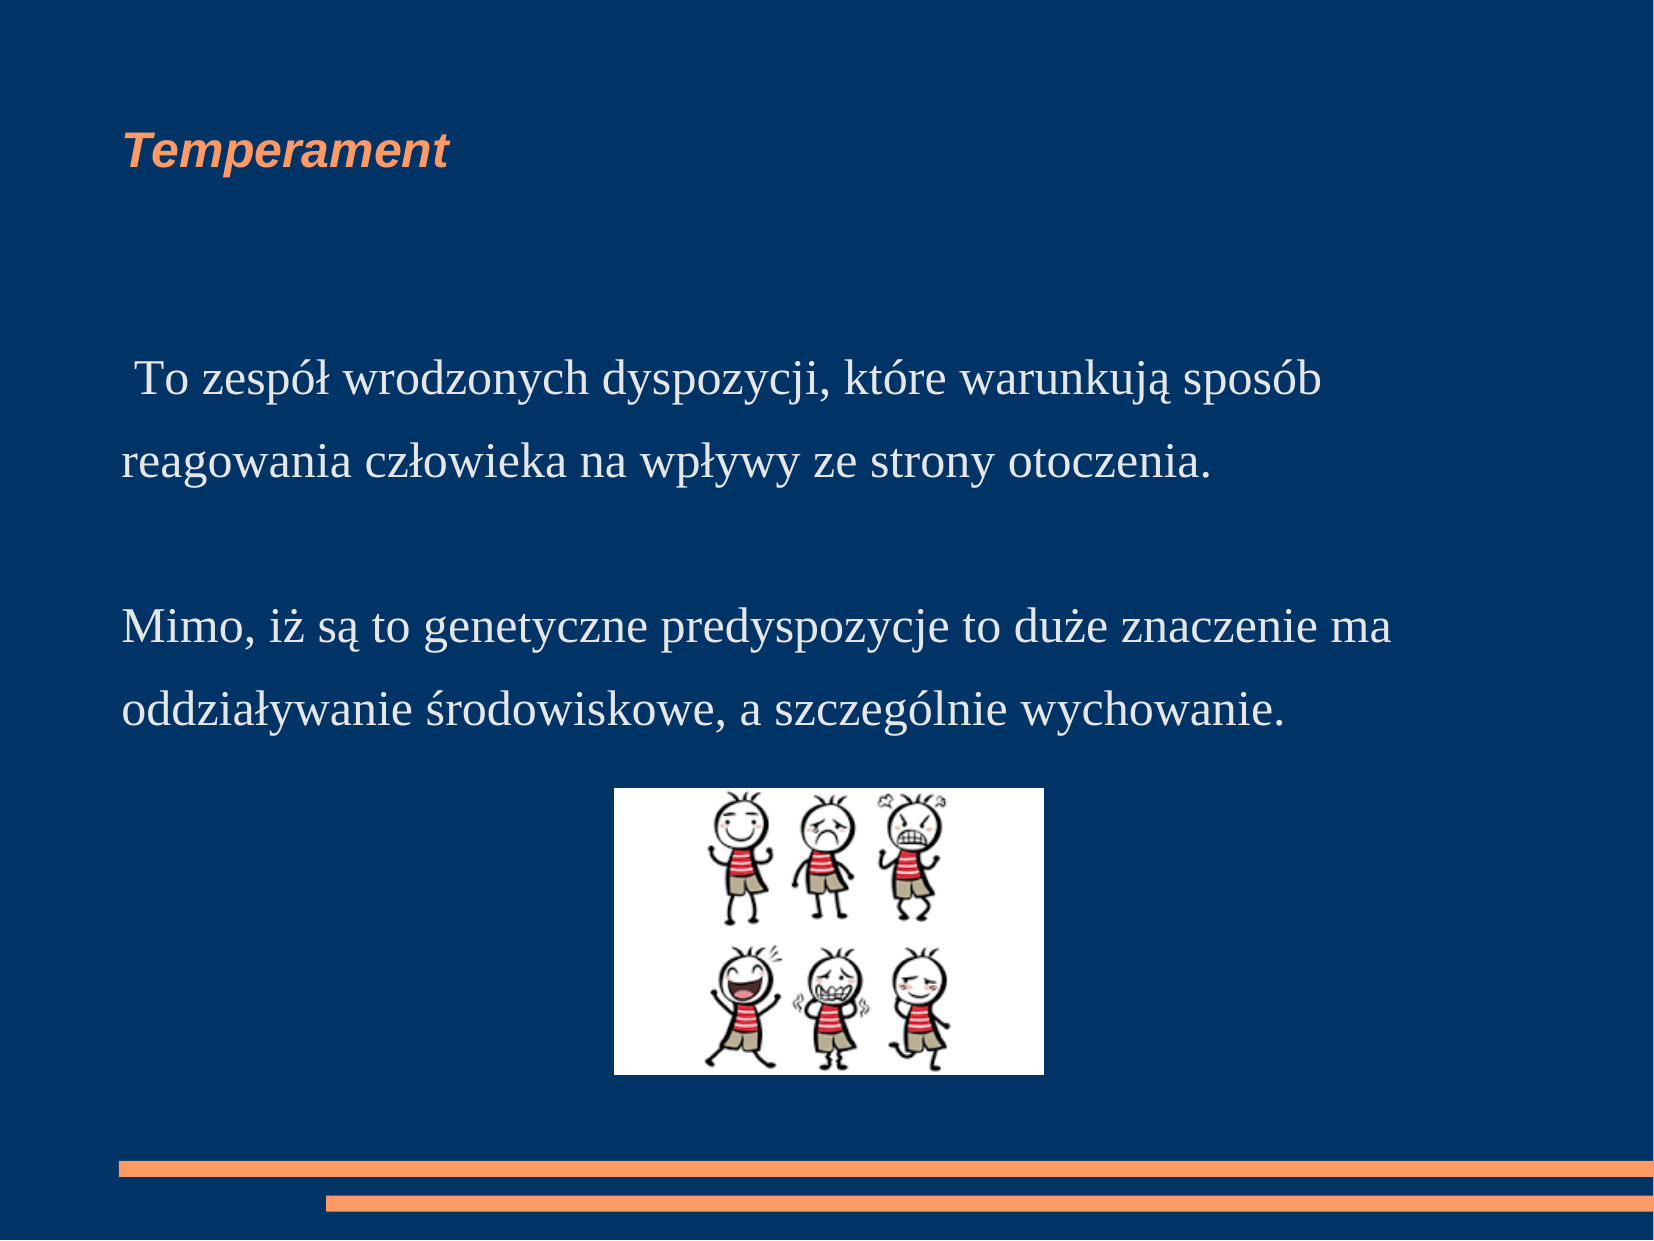

# Temperament
 To zespół wrodzonych dyspozycji, które warunkują sposób reagowania człowieka na wpływy ze strony otoczenia.
Mimo, iż są to genetyczne predyspozycje to duże znaczenie ma oddziaływanie środowiskowe, a szczególnie wychowanie.